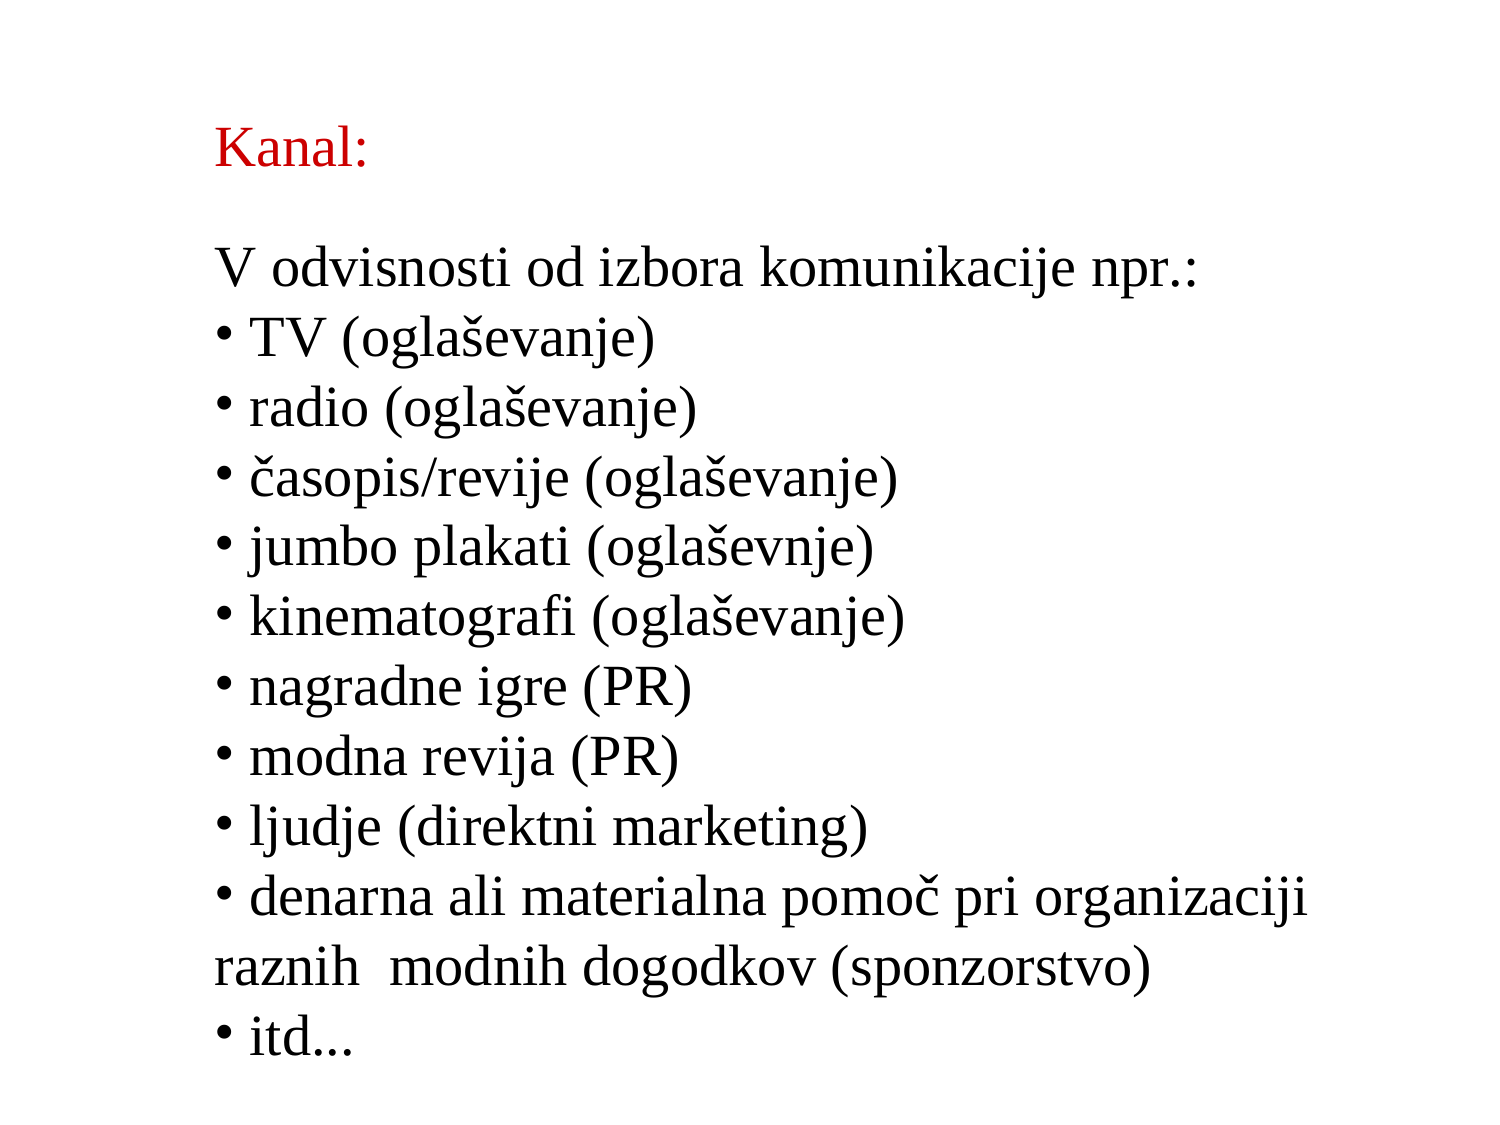

Kanal:
V odvisnosti od izbora komunikacije npr.:
 TV (oglaševanje)
 radio (oglaševanje)
 časopis/revije (oglaševanje)
 jumbo plakati (oglaševnje)
 kinematografi (oglaševanje)
 nagradne igre (PR)
 modna revija (PR)
 ljudje (direktni marketing)
 denarna ali materialna pomoč pri organizaciji raznih modnih dogodkov (sponzorstvo)
 itd...